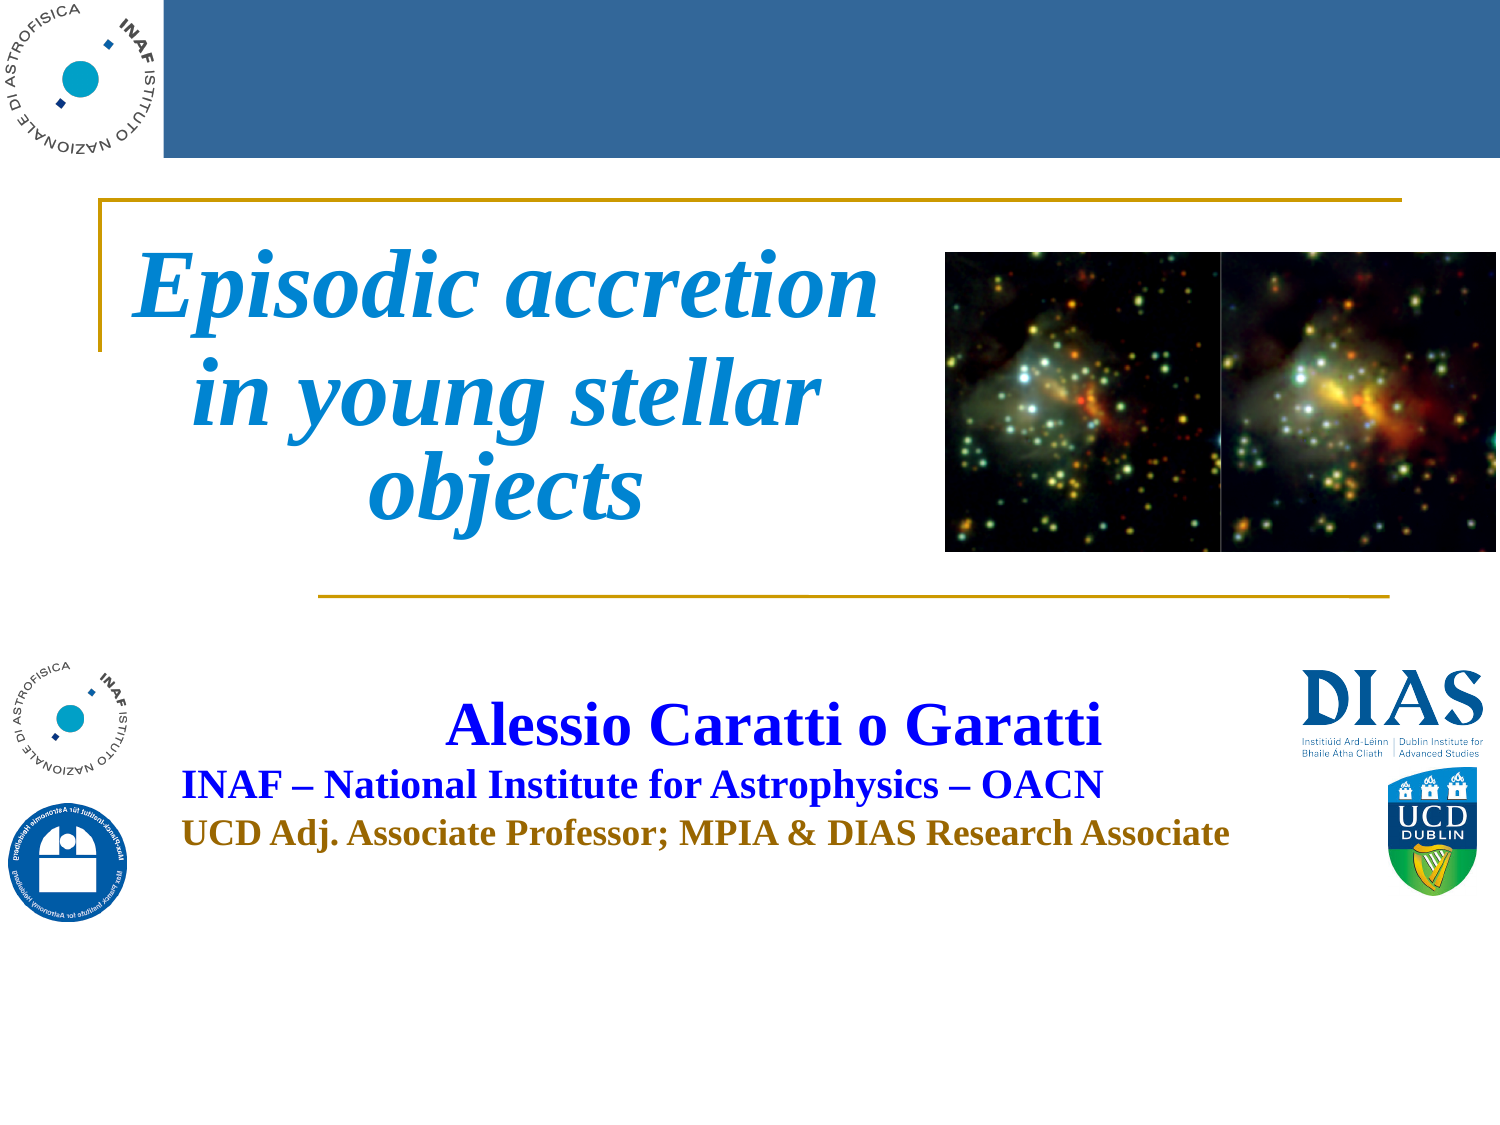

Episodic accretion
in young stellar objects
# Alessio Caratti o Garatti
INAF – National Institute for Astrophysics – OACN
UCD Adj. Associate Professor; MPIA & DIAS Research Associate